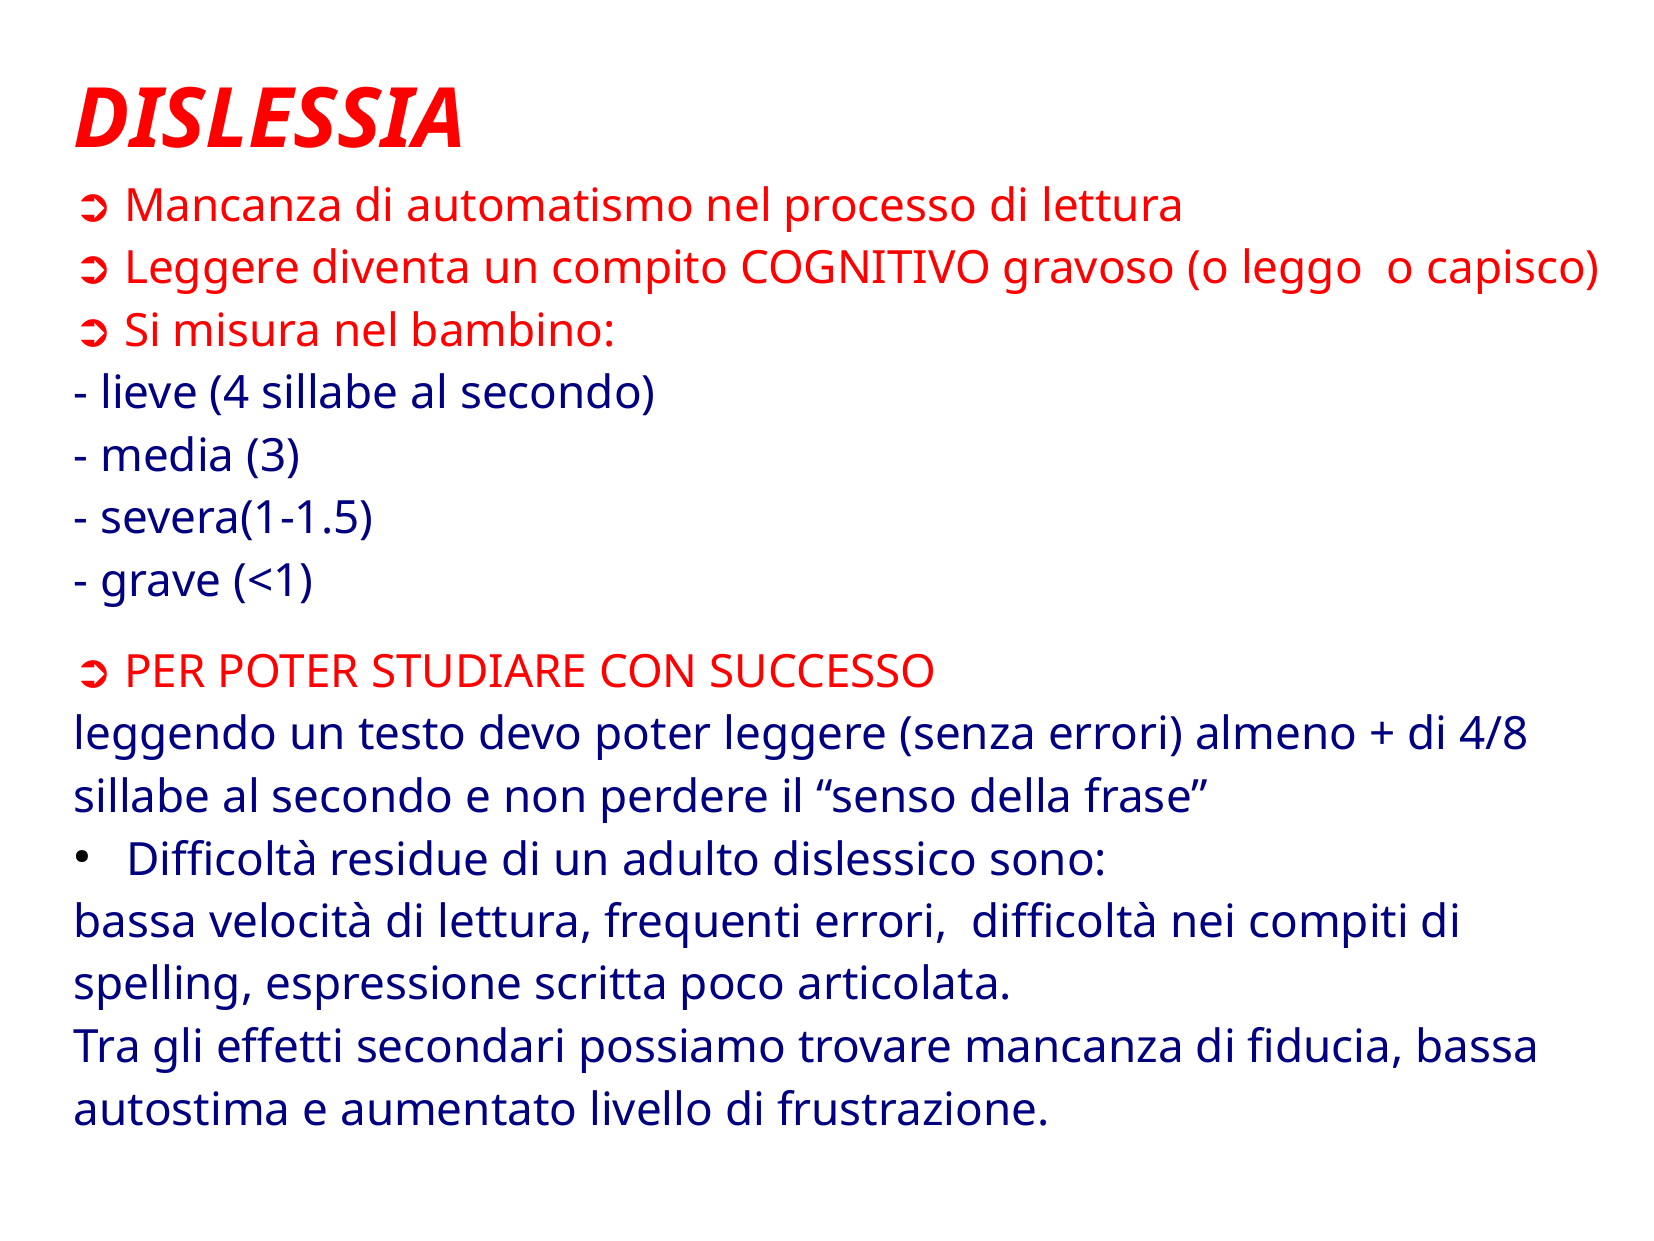

DISLESSIA
➲ Mancanza di automatismo nel processo di lettura
➲ Leggere diventa un compito COGNITIVO gravoso (o leggo o capisco)
➲ Si misura nel bambino:
- lieve (4 sillabe al secondo)
- media (3)
- severa(1-1.5)
- grave (<1)
➲ PER POTER STUDIARE CON SUCCESSO
leggendo un testo devo poter leggere (senza errori) almeno + di 4/8 sillabe al secondo e non perdere il “senso della frase”
 Difficoltà residue di un adulto dislessico sono:
bassa velocità di lettura, frequenti errori, difficoltà nei compiti di spelling, espressione scritta poco articolata.
Tra gli effetti secondari possiamo trovare mancanza di fiducia, bassa autostima e aumentato livello di frustrazione.